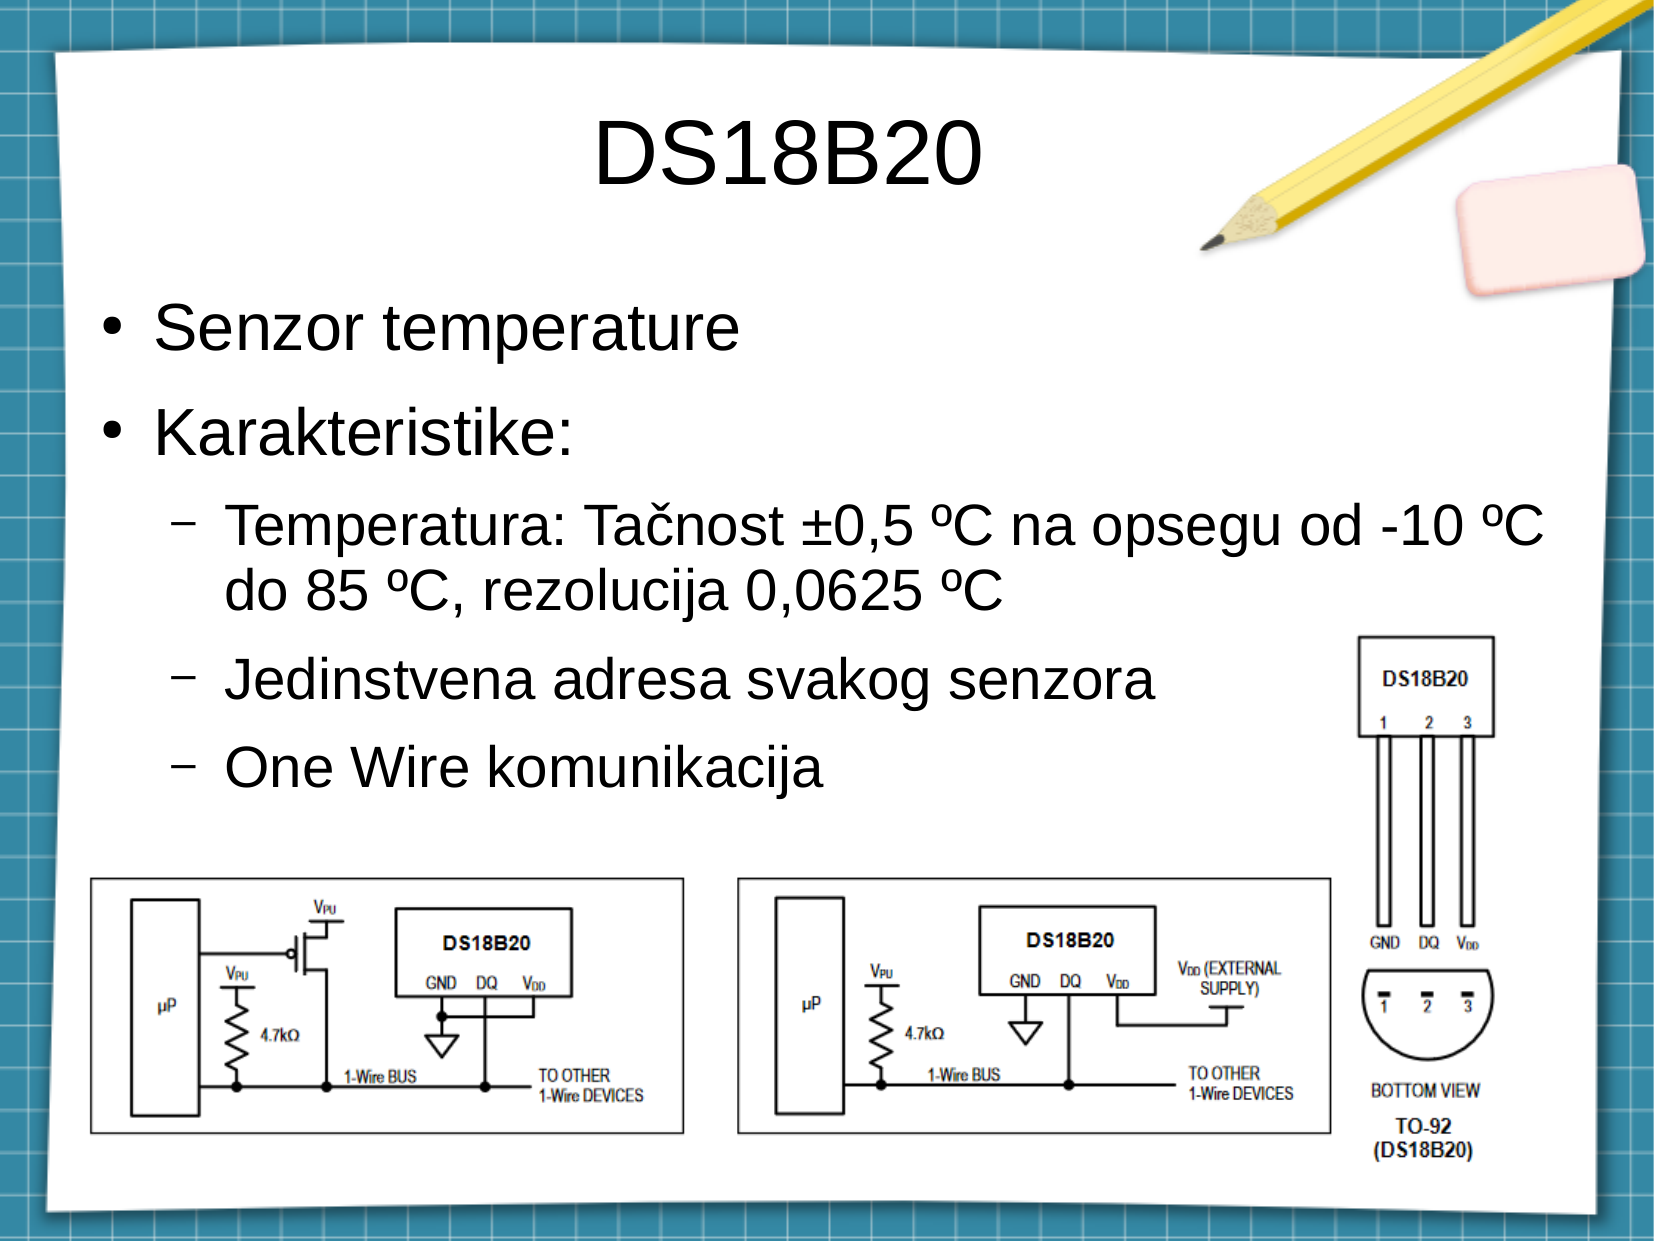

# DS18B20
Senzor temperature
Karakteristike:
Temperatura: Tačnost ±0,5 ºC na opsegu od -10 ºC do 85 ºC, rezolucija 0,0625 ºC
Jedinstvena adresa svakog senzora
One Wire komunikacija